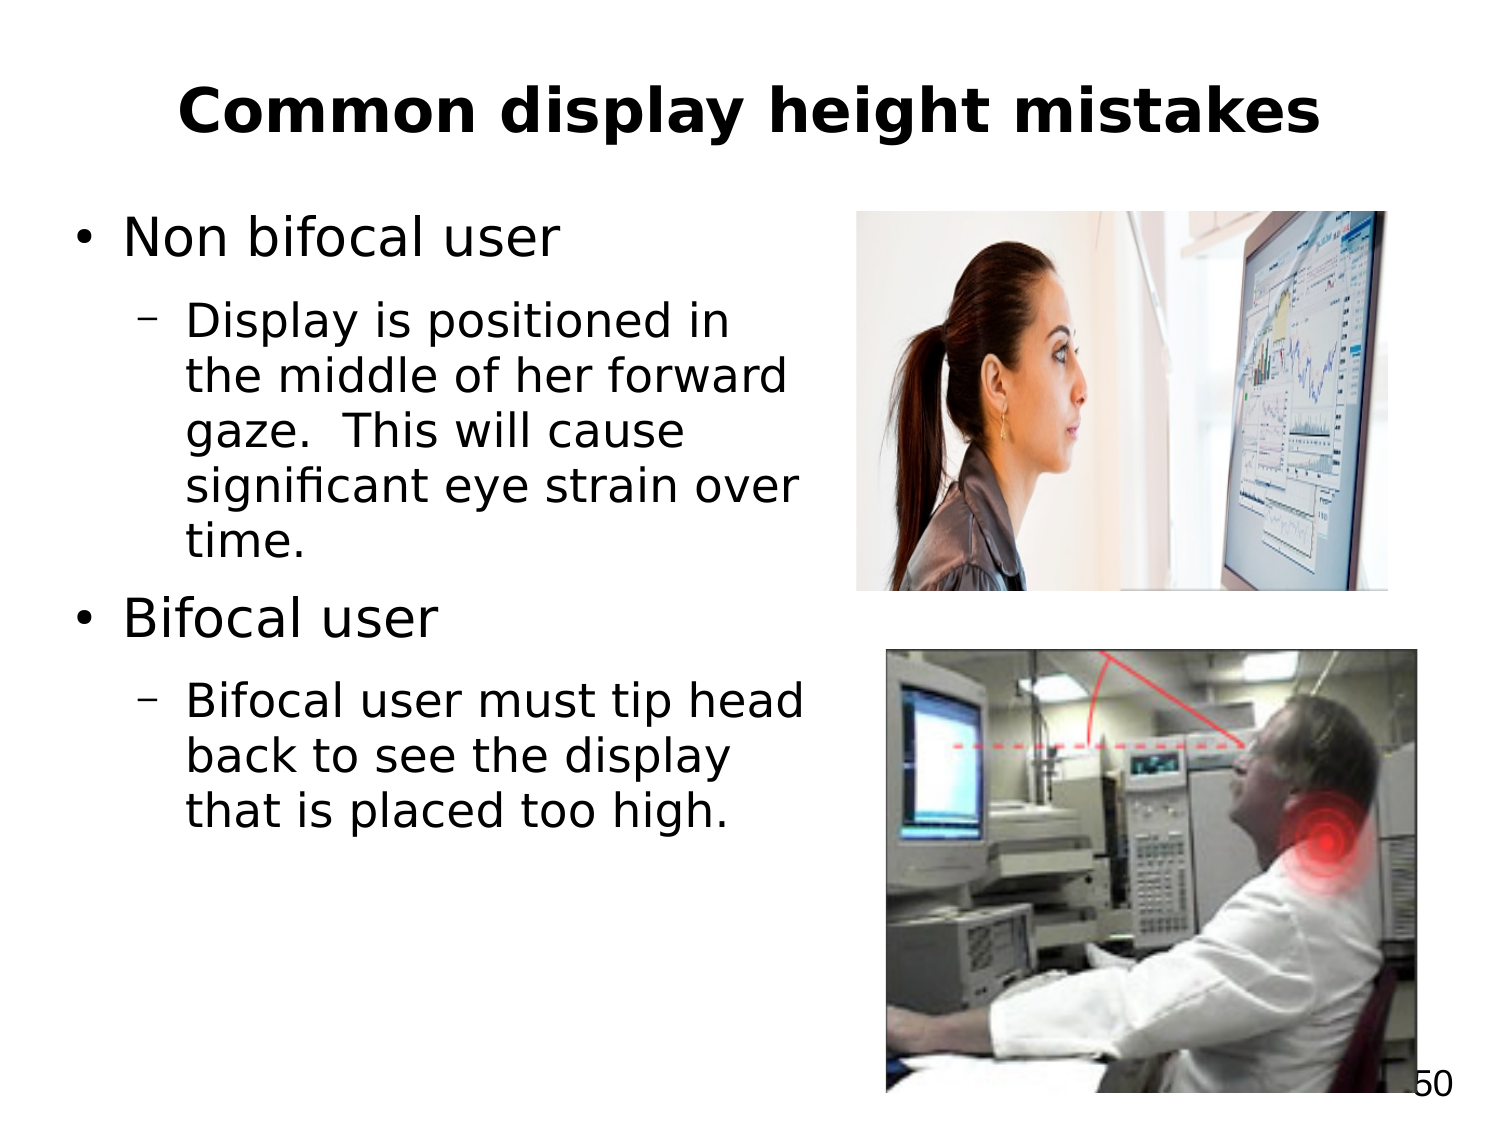

# Common display height mistakes
Non bifocal user
Display is positioned in the middle of her forward gaze. This will cause significant eye strain over time.
Bifocal user
Bifocal user must tip head back to see the display that is placed too high.